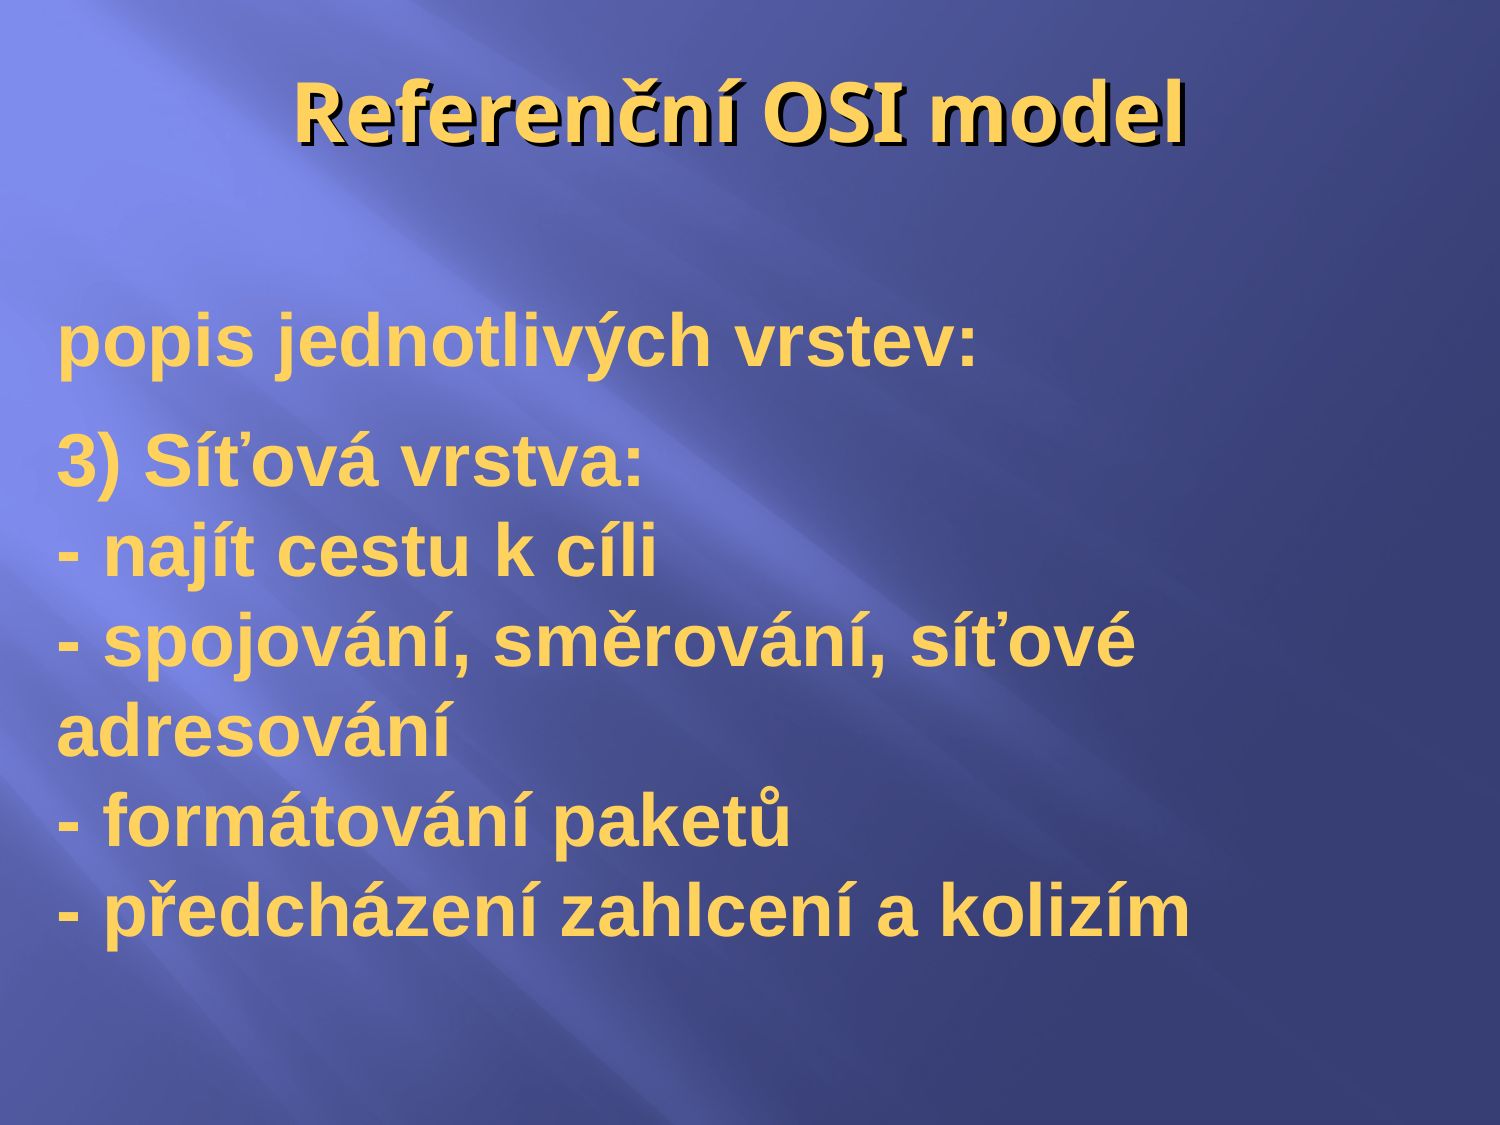

# Referenční OSI model
popis jednotlivých vrstev:
3) Síťová vrstva:
- najít cestu k cíli
- spojování, směrování, síťové
adresování
- formátování paketů
- předcházení zahlcení a kolizím